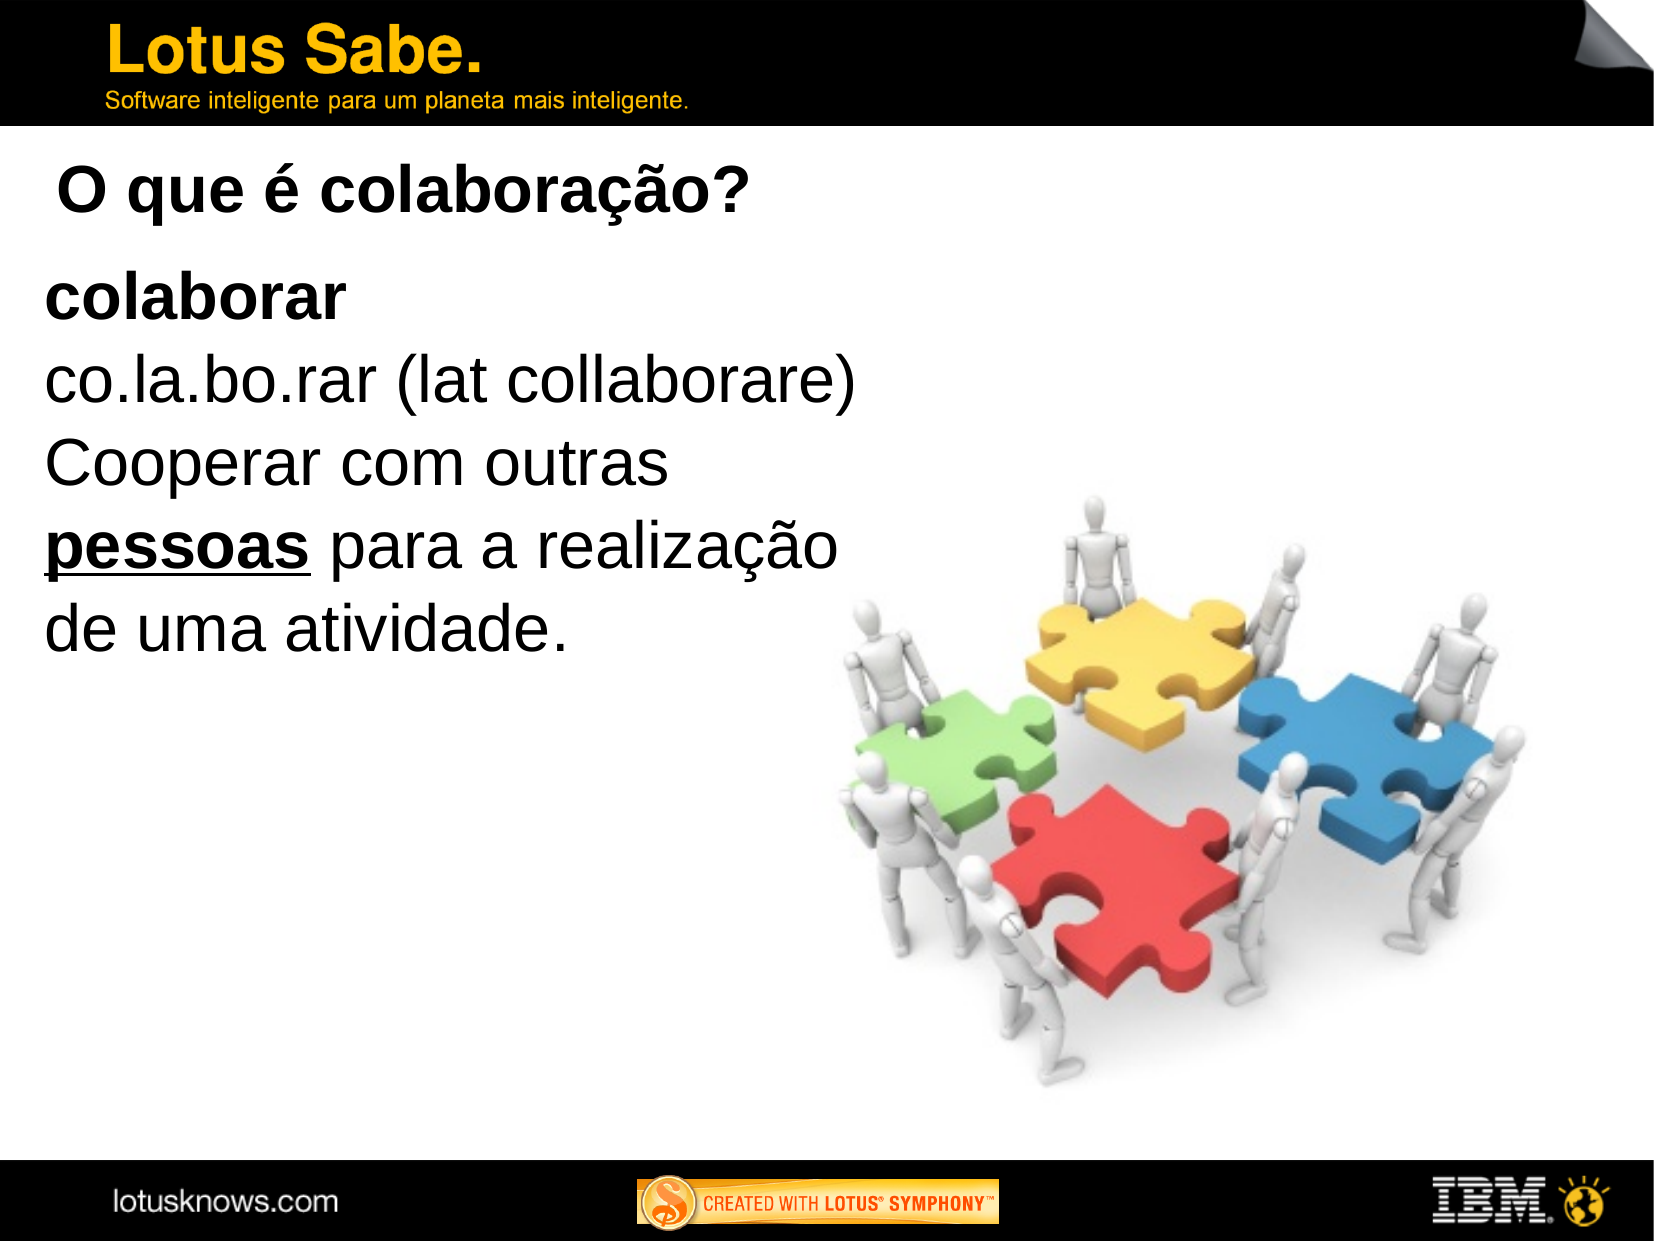

# O que é colaboração?
colaborar
co.la.bo.rar (lat collaborare)
Cooperar com outras pessoas para a realização de uma atividade.